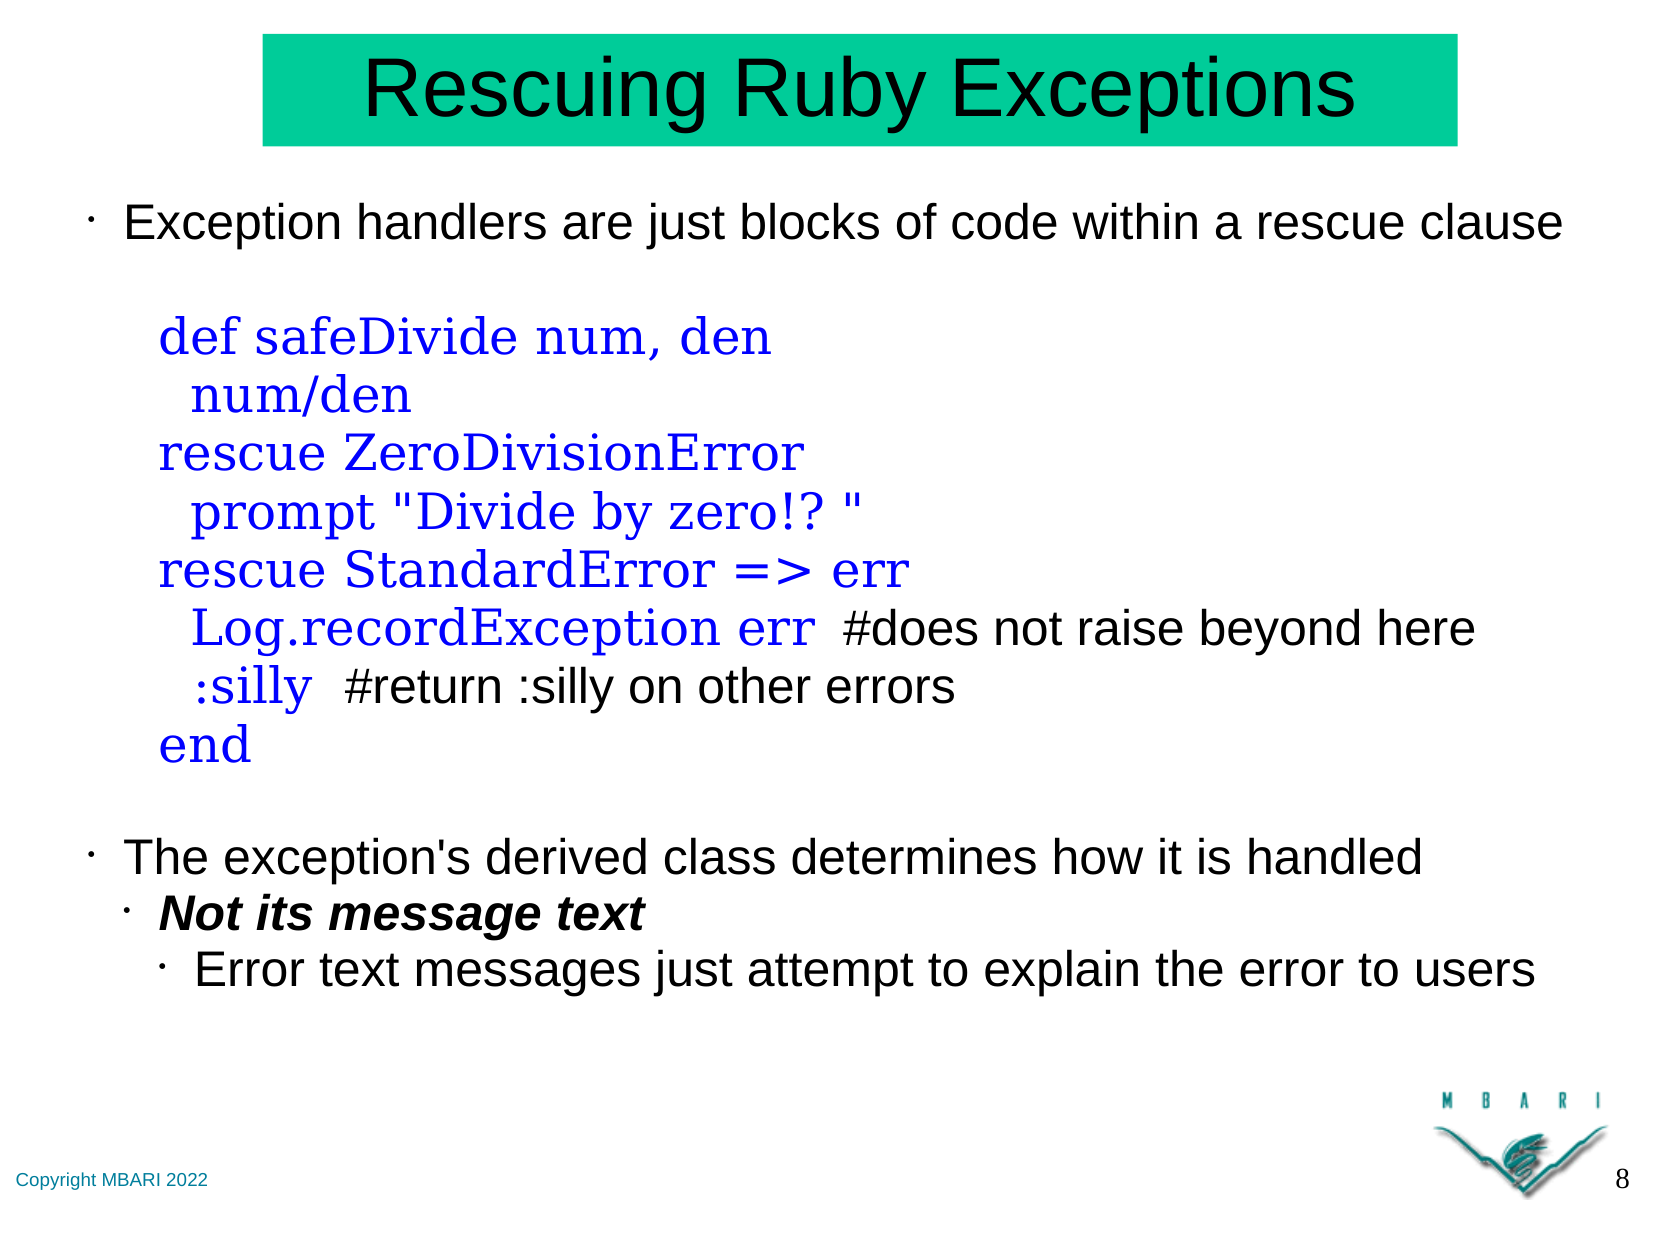

Rescuing Ruby Exceptions
Exception handlers are just blocks of code within a rescue clause
def safeDivide num, den
 num/den
rescue ZeroDivisionError
 prompt "Divide by zero!? "
rescue StandardError => err
 Log.recordException err #does not raise beyond here
:silly #return :silly on other errors
end
The exception's derived class determines how it is handled
Not its message text
Error text messages just attempt to explain the error to users